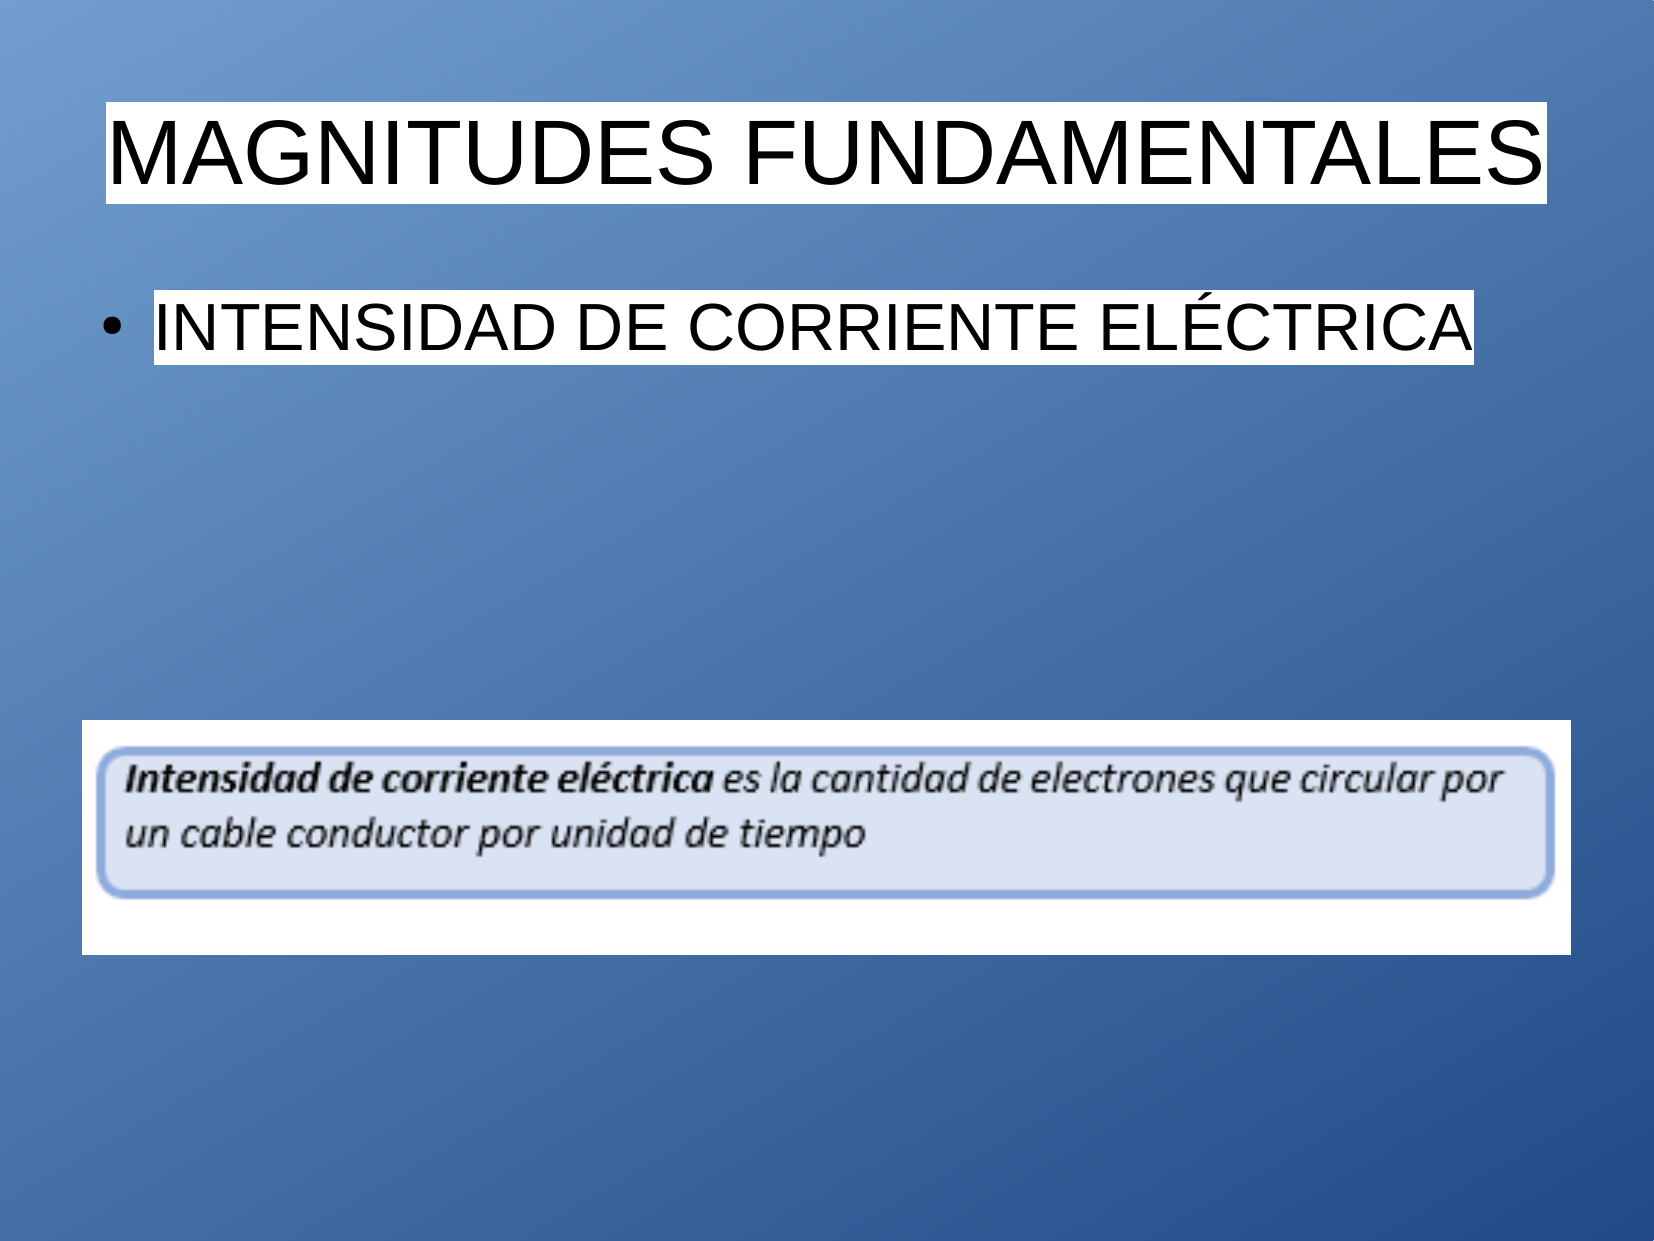

# MAGNITUDES FUNDAMENTALES
INTENSIDAD DE CORRIENTE ELÉCTRICA